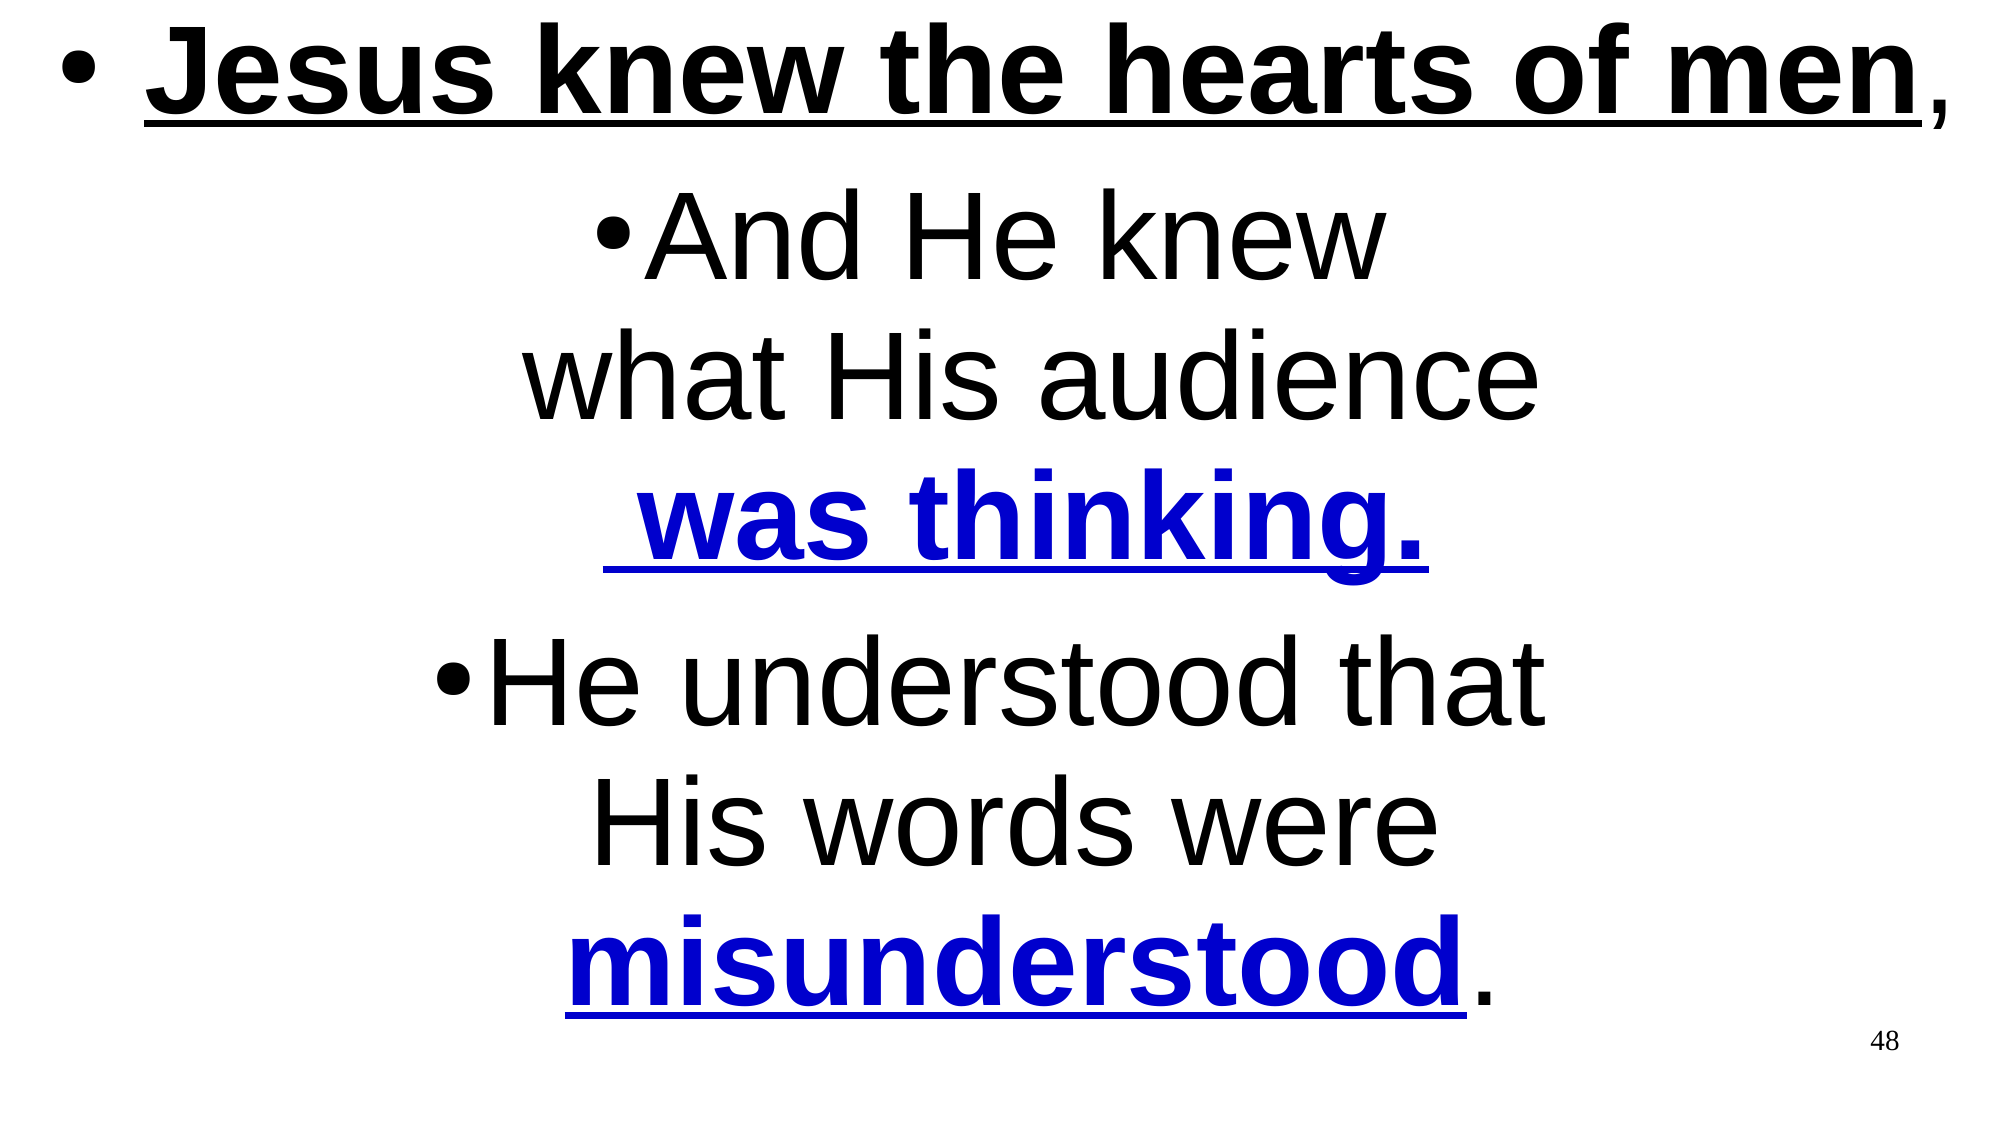

# Jesus knew the hearts of men,
And He knew
what His audience
 was thinking.
He understood that
His words were
misunderstood.
48